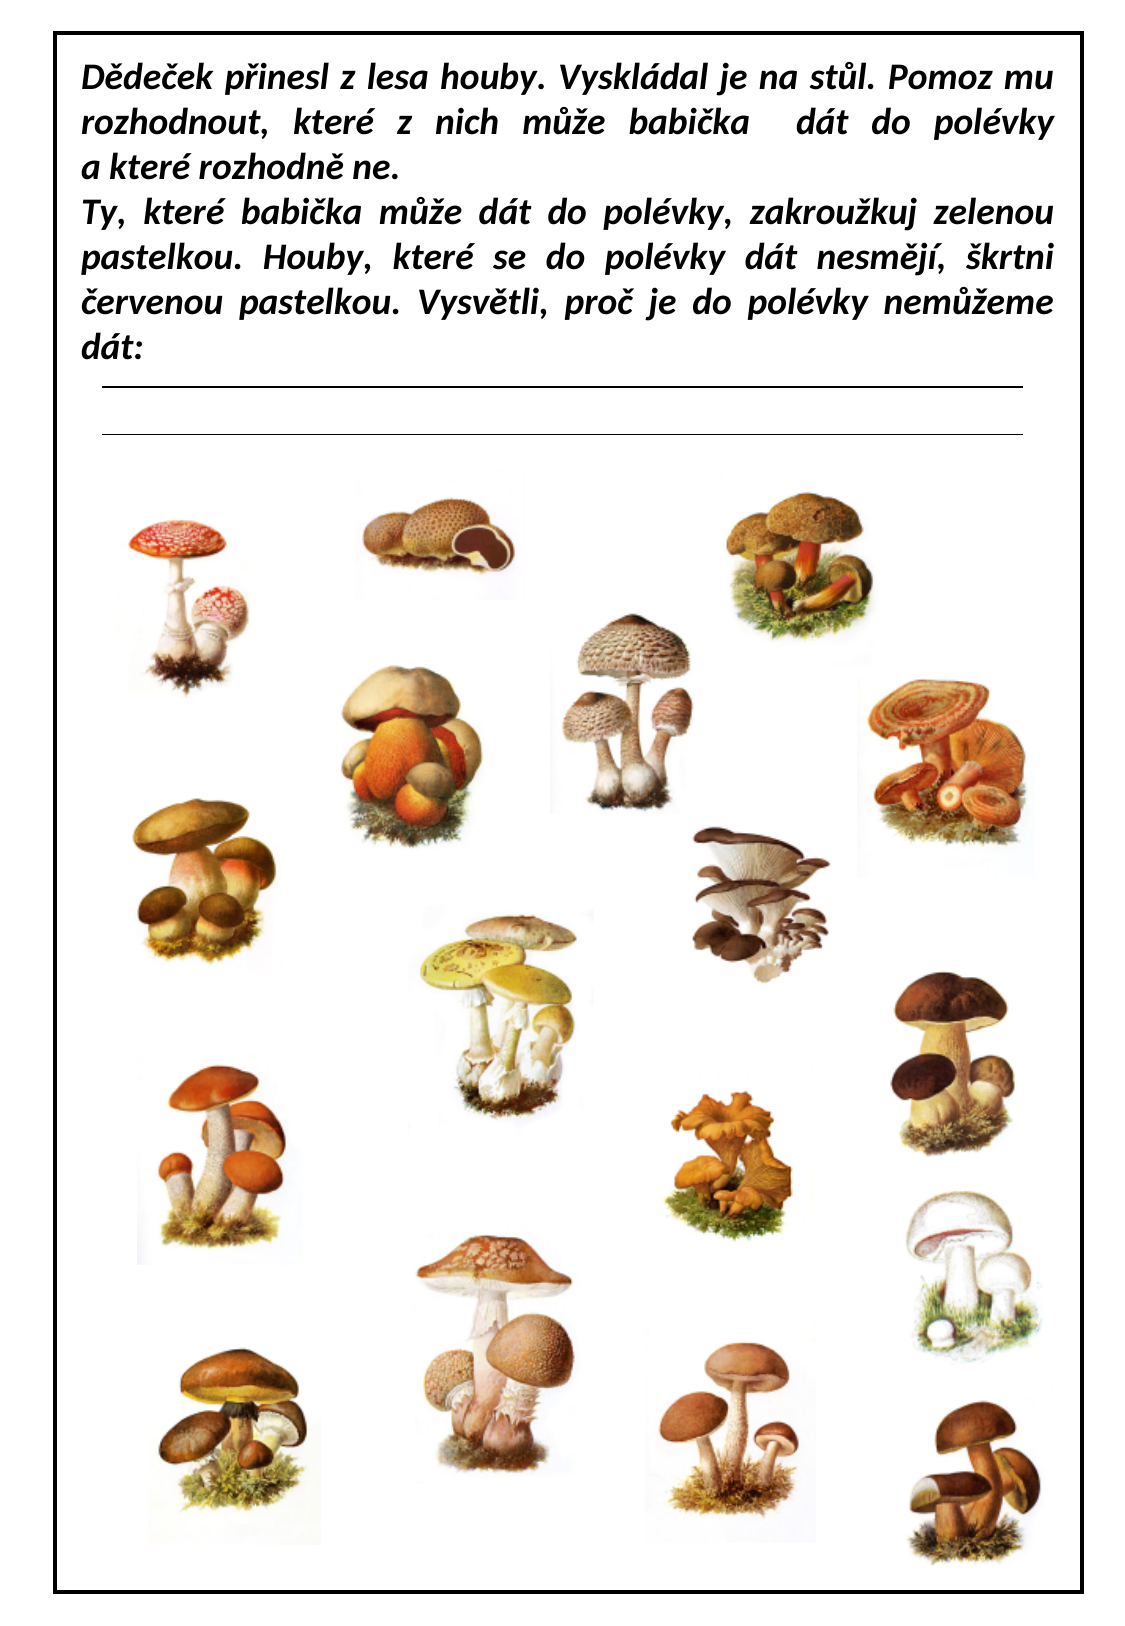

Dědeček přinesl z lesa houby. Vyskládal je na stůl. Pomoz mu rozhodnout, které z nich může babička dát do polévky
a které rozhodně ne.
Ty, které babička může dát do polévky, zakroužkuj zelenou pastelkou. Houby, které se do polévky dát nesmějí, škrtni červenou pastelkou. Vysvětli, proč je do polévky nemůžeme dát: